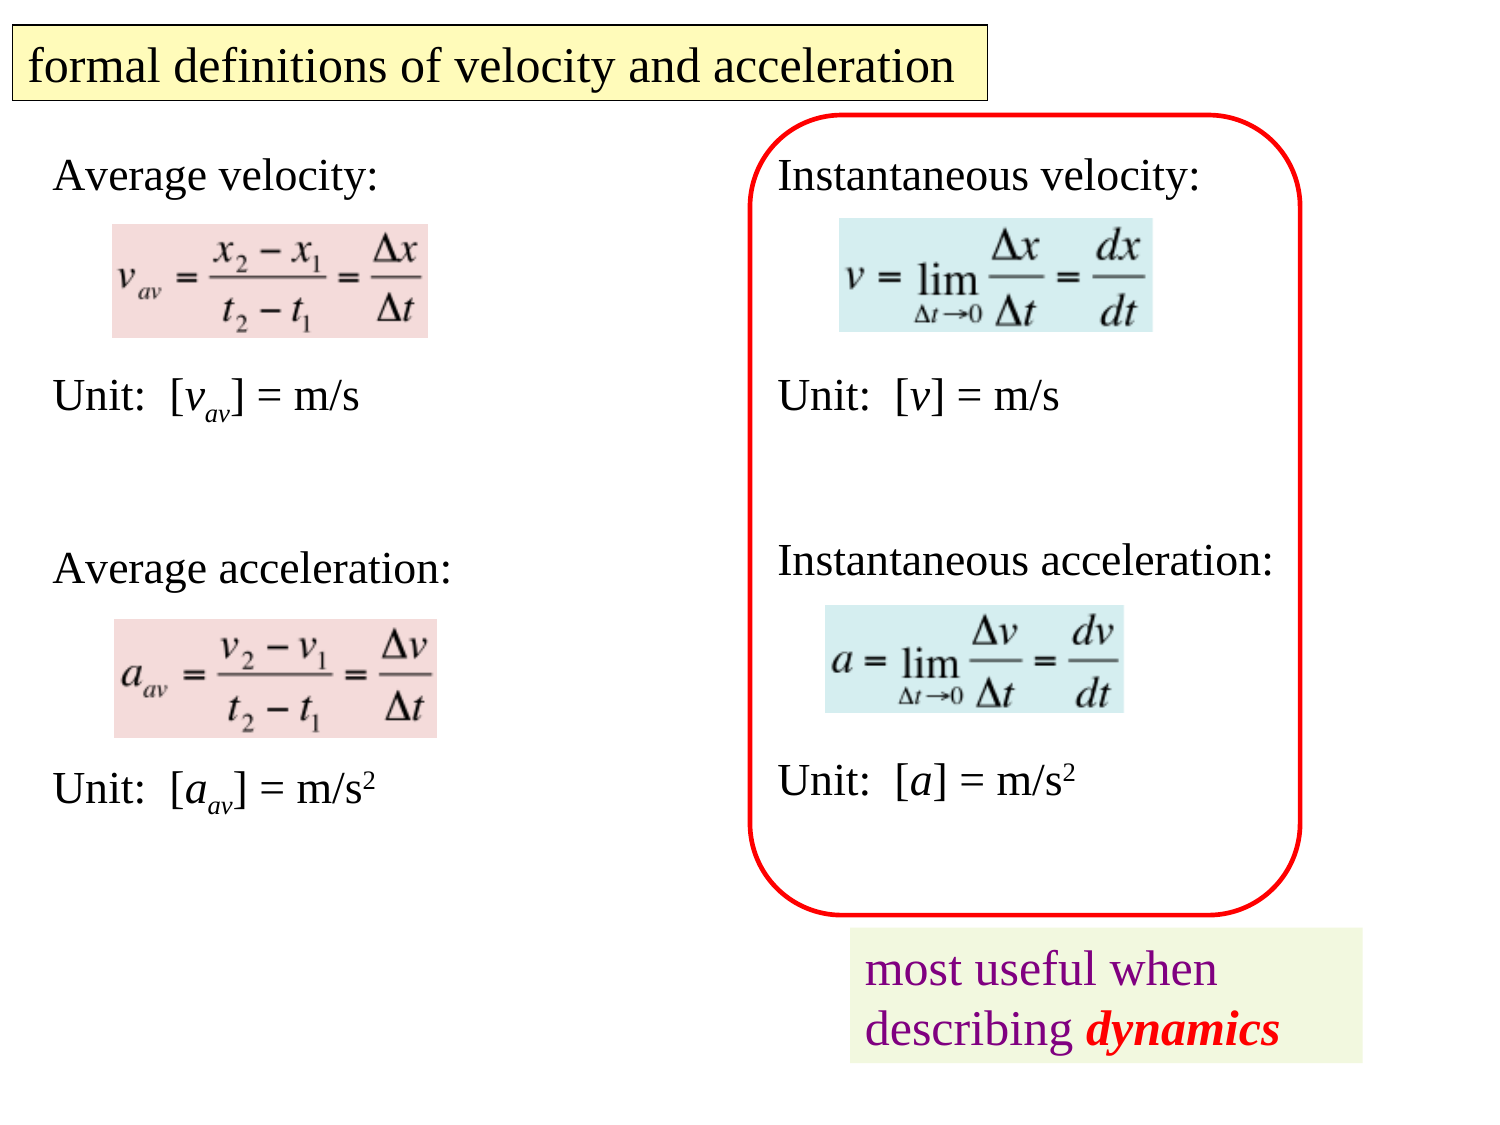

formal definitions of velocity and acceleration
most useful when describing dynamics
Average velocity:
Unit: [vav] = m/s
Average acceleration:
Unit: [aav] = m/s2
Instantaneous velocity:
Unit: [v] = m/s
Instantaneous acceleration:
Unit: [a] = m/s2